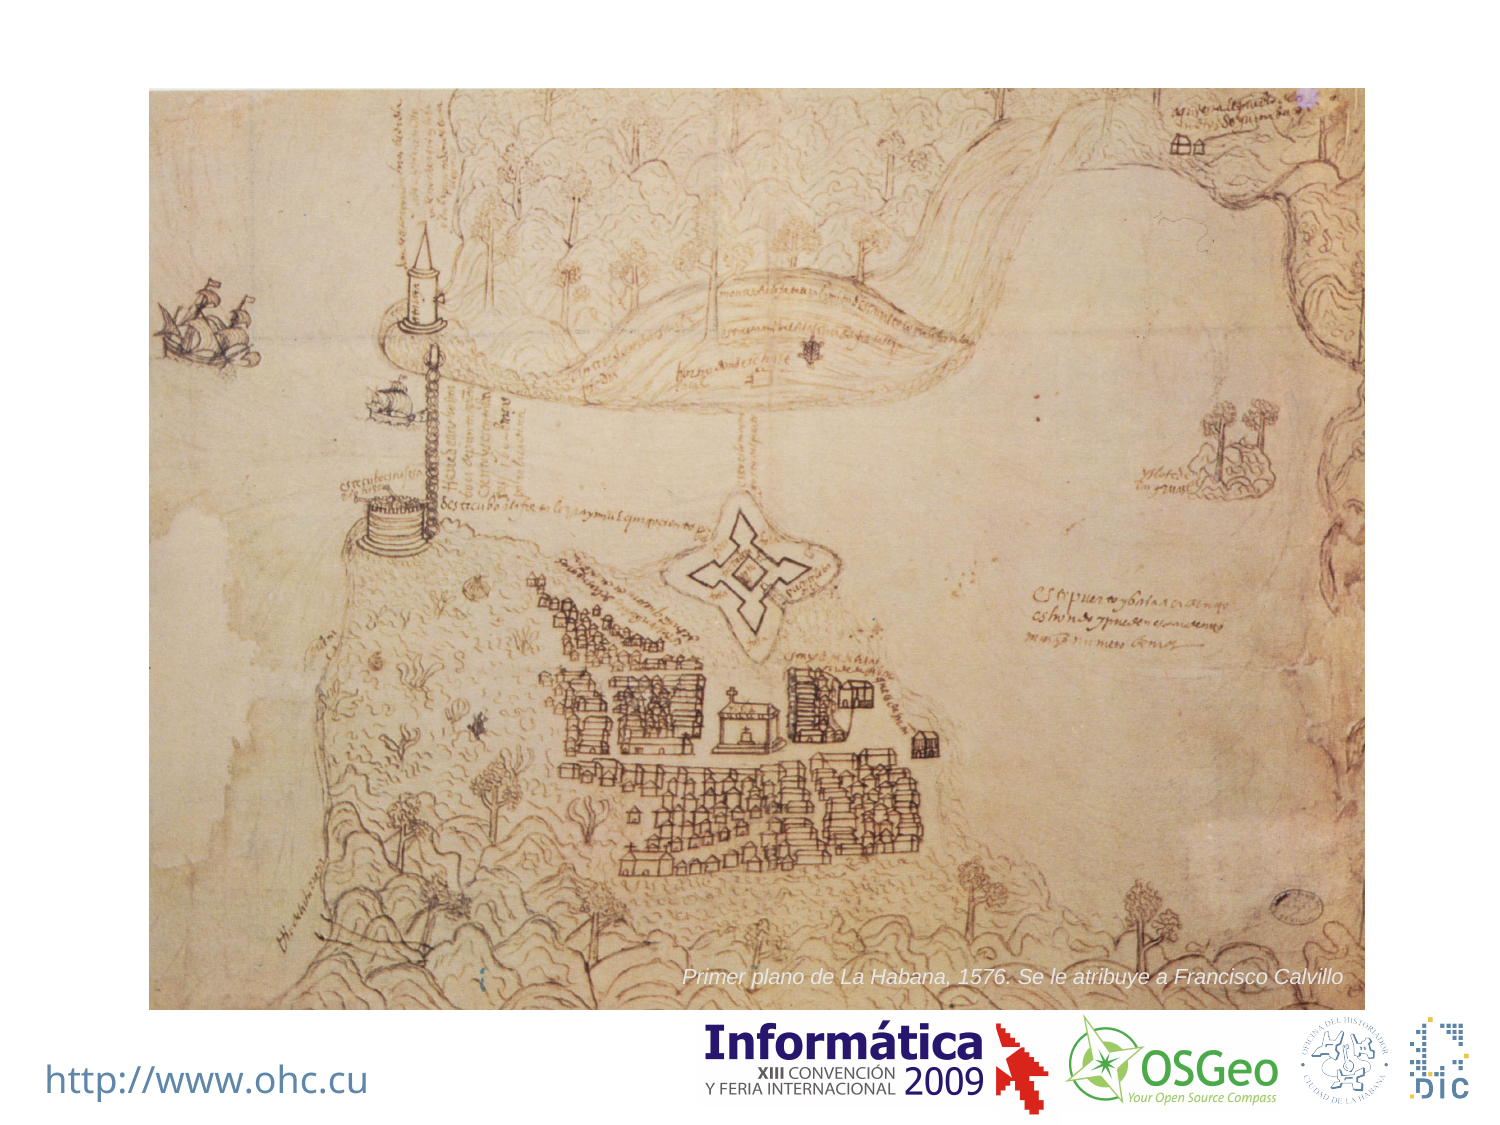

Primer plano de La Habana, 1576. Se le atribuye a Francisco Calvillo
http://www.ohc.cu